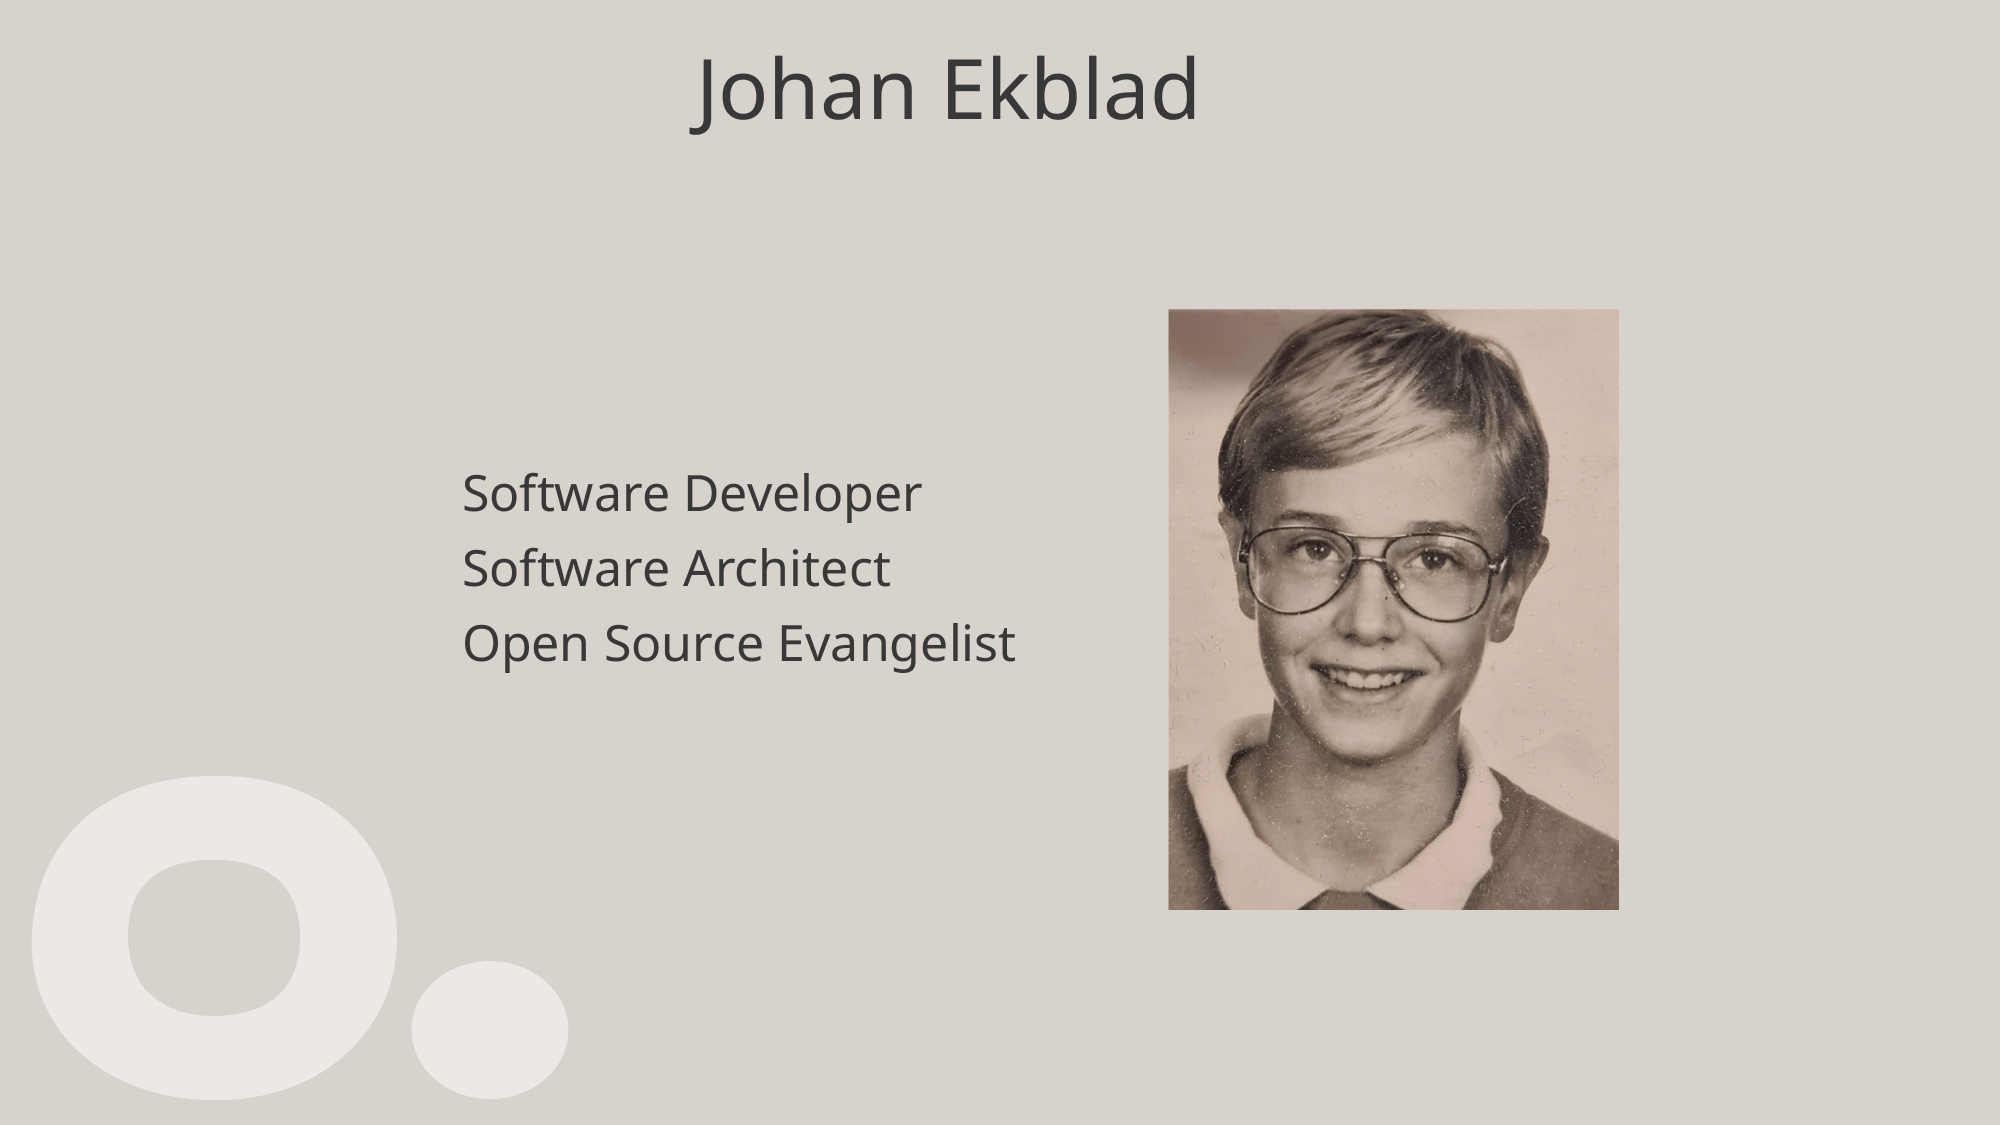

# Johan Ekblad
Software Developer
Software Architect
Open Source Evangelist